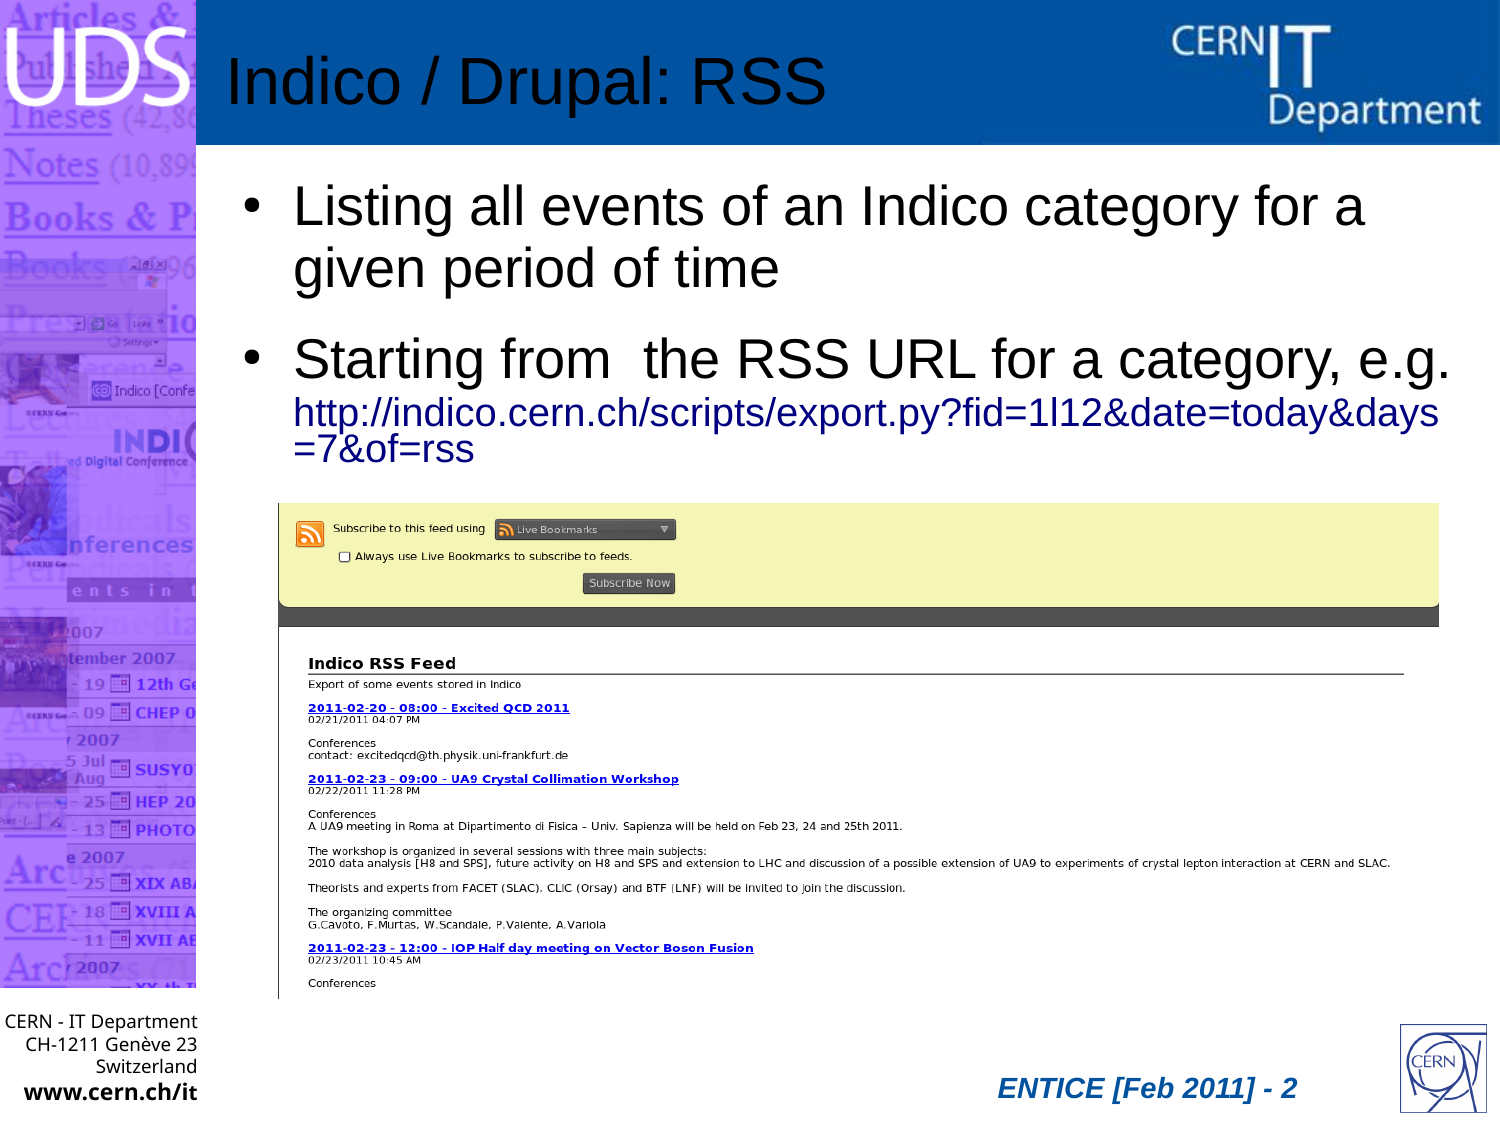

# Indico / Drupal: RSS
Listing all events of an Indico category for a given period of time
Starting from the RSS URL for a category, e.g. http://indico.cern.ch/scripts/export.py?fid=1l12&date=today&days=7&of=rss